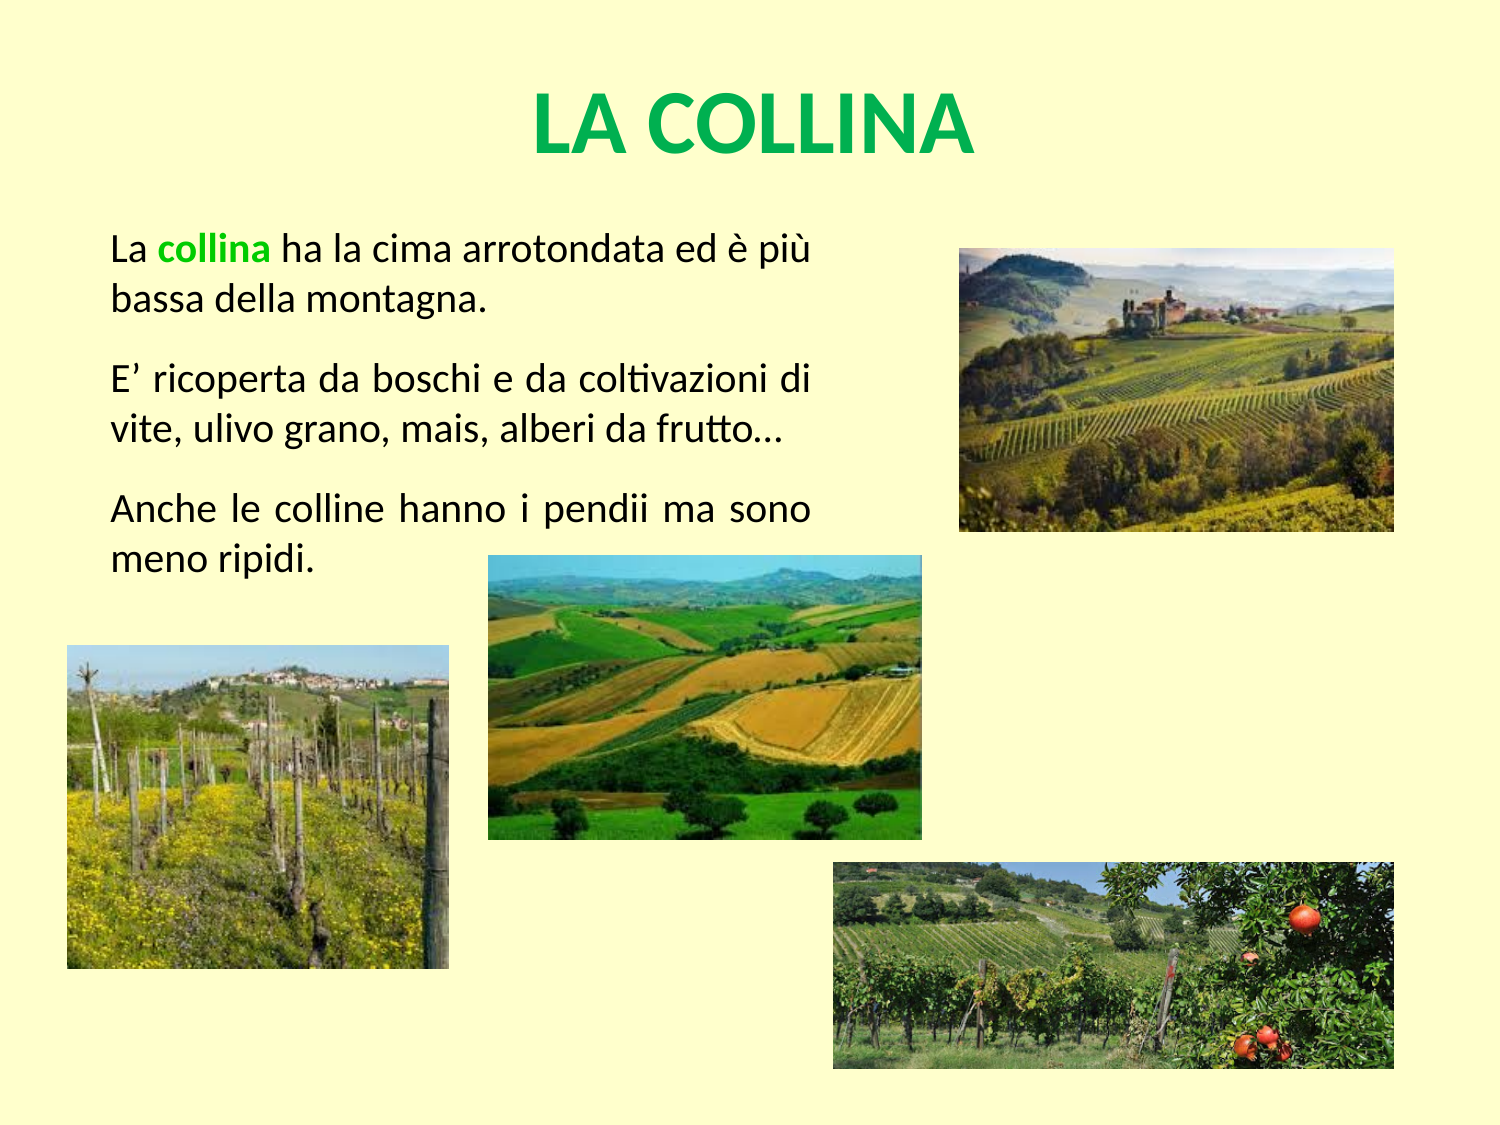

# LA COLLINA
La collina ha la cima arrotondata ed è più bassa della montagna.
E’ ricoperta da boschi e da coltivazioni di vite, ulivo grano, mais, alberi da frutto…
Anche le colline hanno i pendii ma sono meno ripidi.